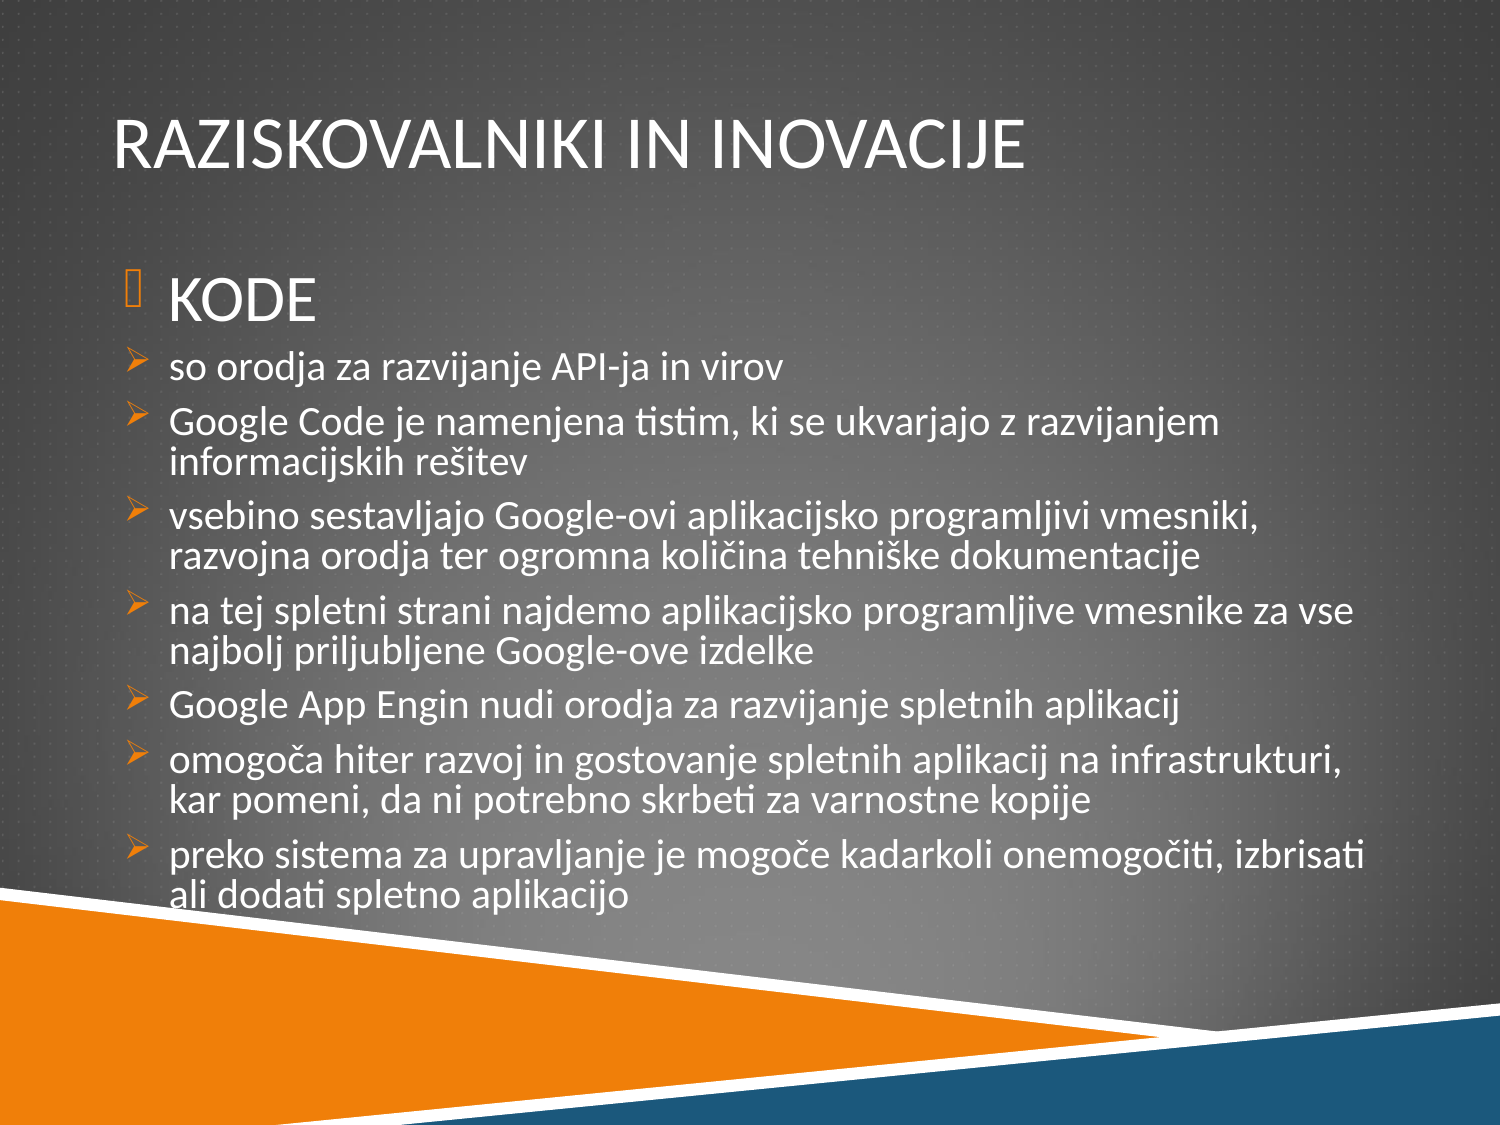

# RAZISKOVALNIKI IN INOVACIJE
KODE
so orodja za razvijanje API-ja in virov
Google Code je namenjena tistim, ki se ukvarjajo z razvijanjem informacijskih rešitev
vsebino sestavljajo Google-ovi aplikacijsko programljivi vmesniki, razvojna orodja ter ogromna količina tehniške dokumentacije
na tej spletni strani najdemo aplikacijsko programljive vmesnike za vse najbolj priljubljene Google-ove izdelke
Google App Engin nudi orodja za razvijanje spletnih aplikacij
omogoča hiter razvoj in gostovanje spletnih aplikacij na infrastrukturi, kar pomeni, da ni potrebno skrbeti za varnostne kopije
preko sistema za upravljanje je mogoče kadarkoli onemogočiti, izbrisati ali dodati spletno aplikacijo